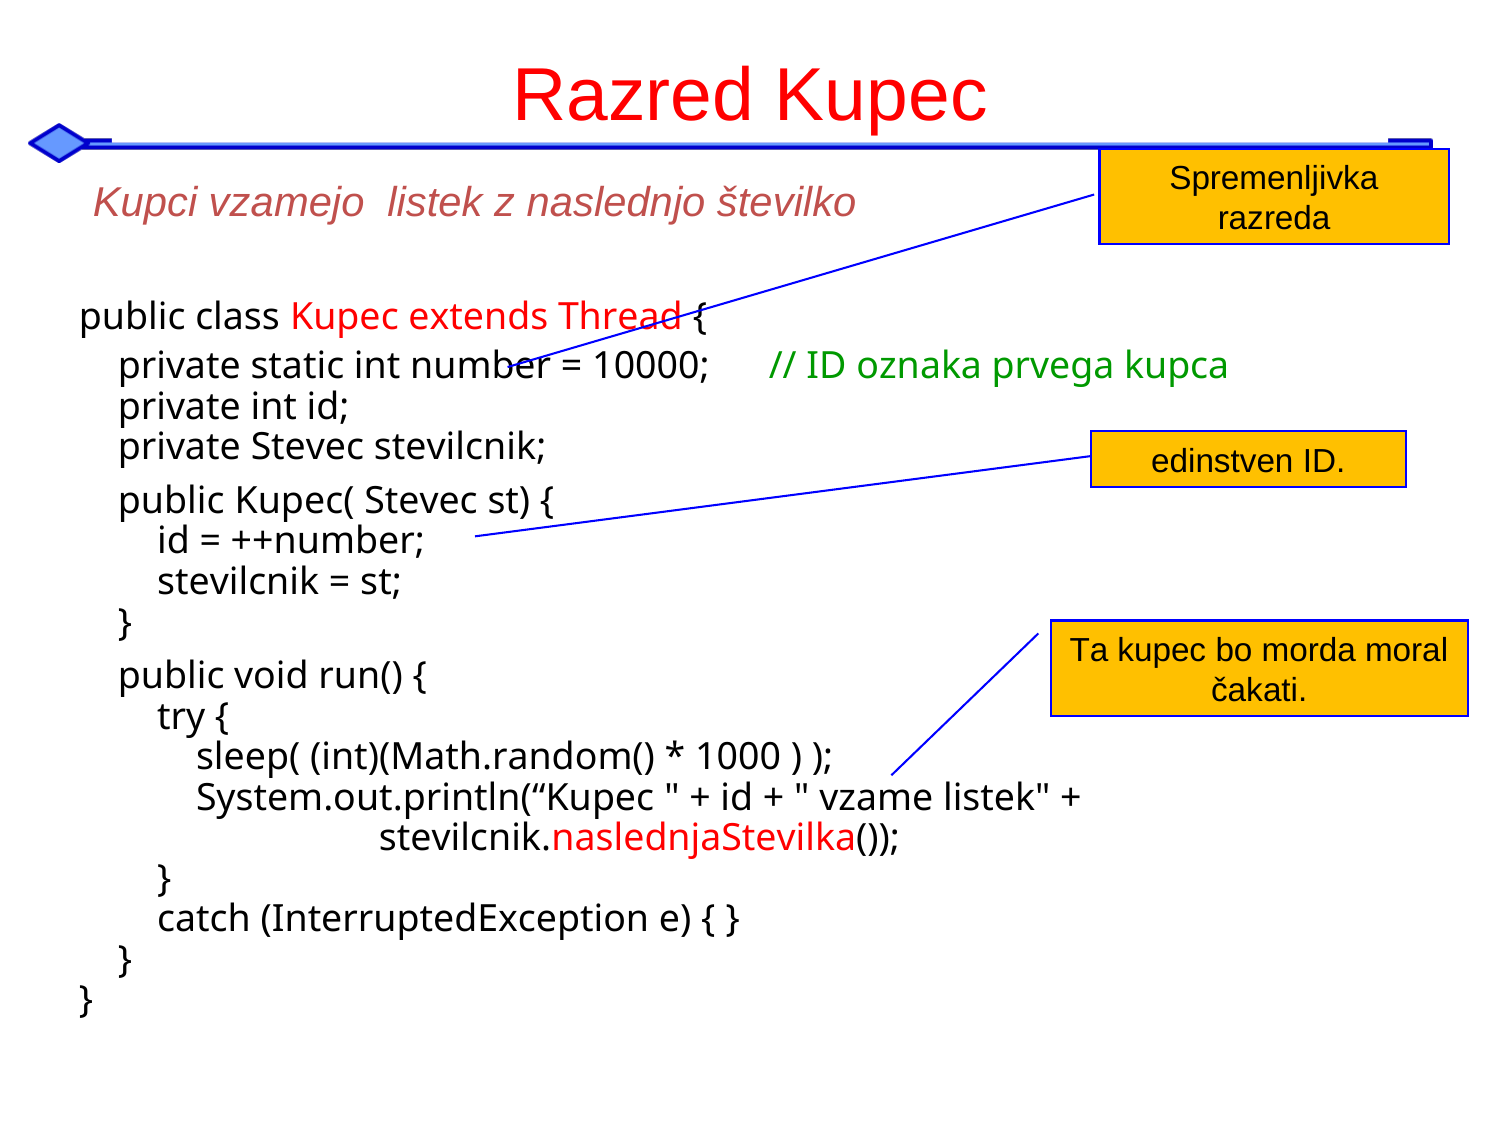

# Razred Kupec
Spremenljivka razreda
Kupci vzamejo listek z naslednjo številko
public class Kupec extends Thread {
 private static int number = 10000; // ID oznaka prvega kupca
 private int id;
 private Stevec stevilcnik;
 public Kupec( Stevec st) {
 id = ++number;
 stevilcnik = st;
 }
 public void run() {
 try {
 sleep( (int)(Math.random() * 1000 ) );
 System.out.println(“Kupec " + id + " vzame listek" + 			stevilcnik.naslednjaStevilka());
 }
 catch (InterruptedException e) { }
 }
}
edinstven ID.
Ta kupec bo morda moral čakati.